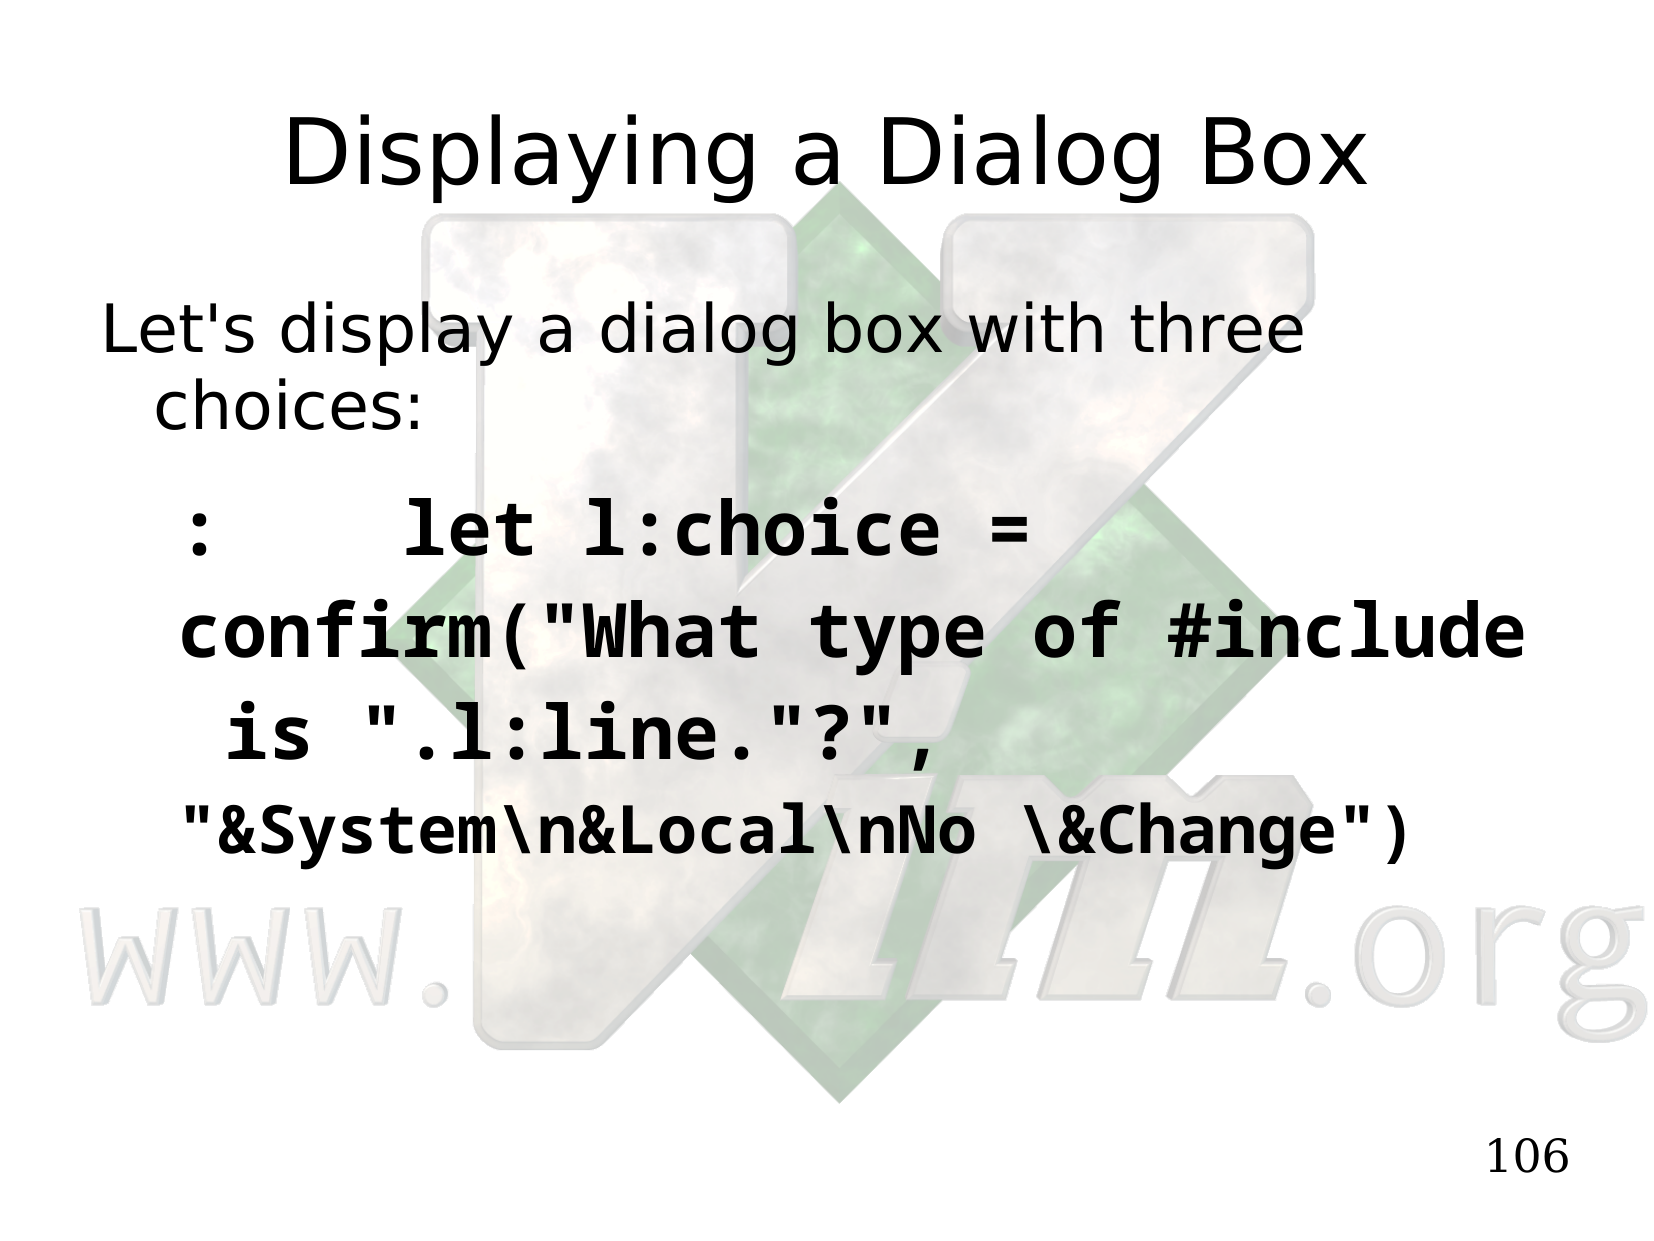

# Displaying a Dialog Box
Let's display a dialog box with three choices:
: let l:choice =
confirm("What type of #include is ".l:line."?",
"&System\n&Local\nNo \&Change")
106